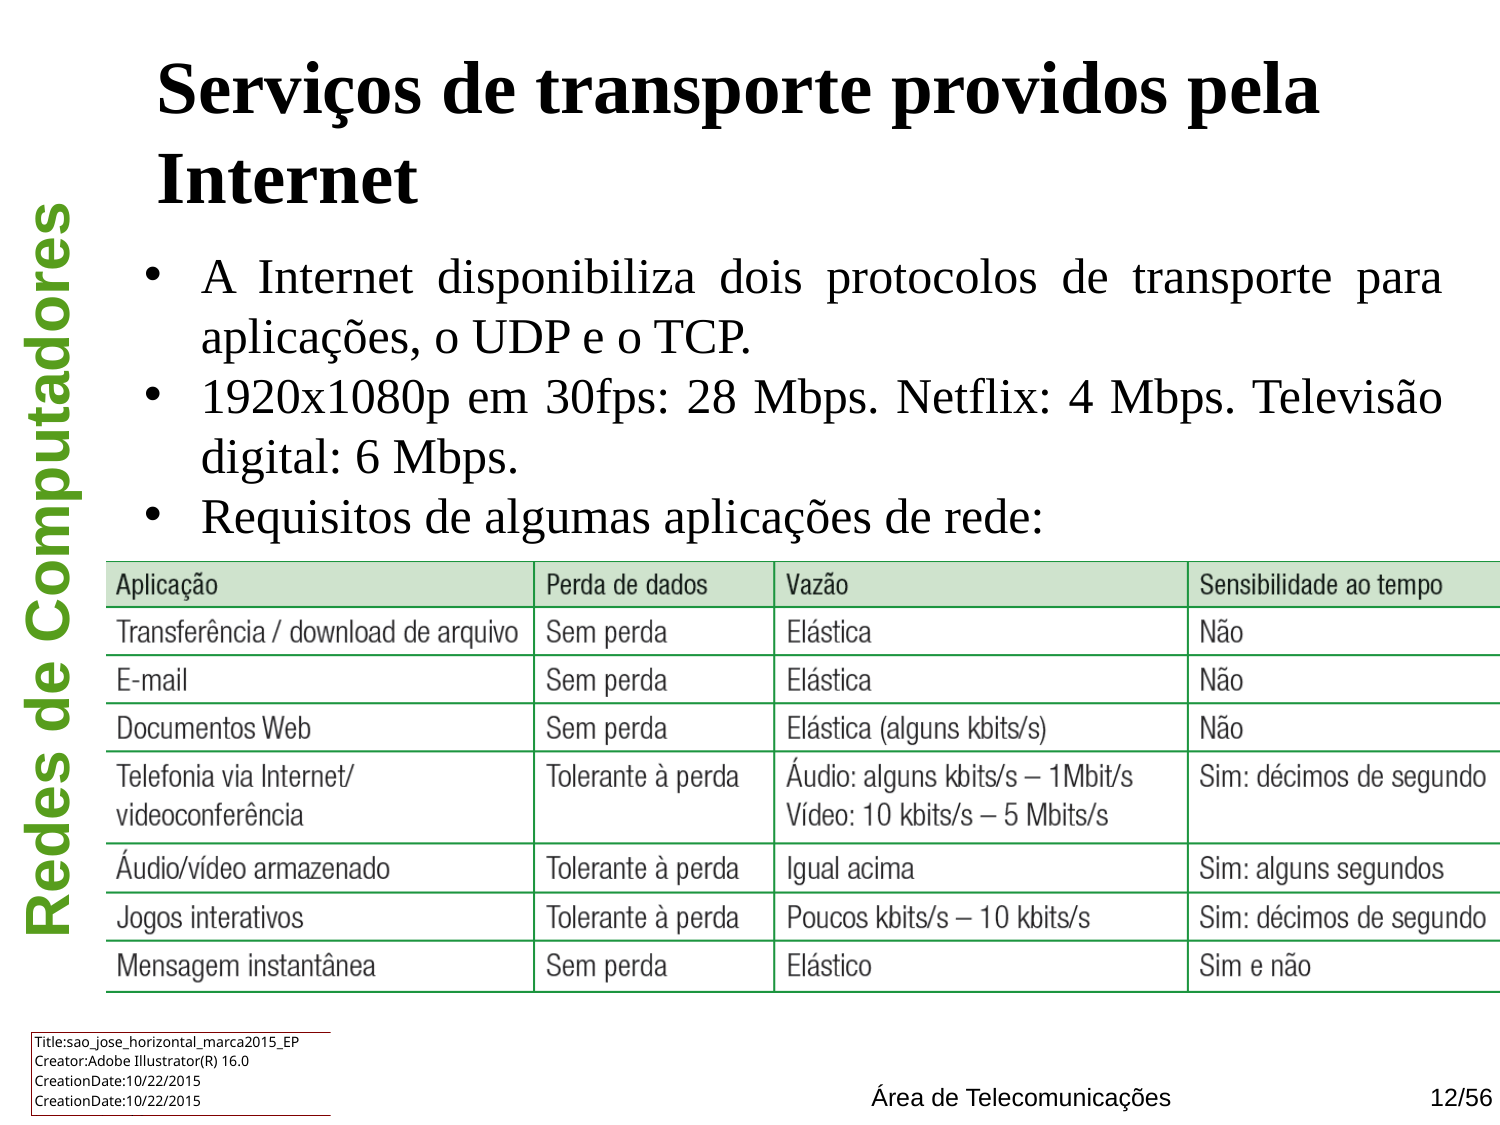

Serviços de transporte providos pela Internet
A Internet disponibiliza dois protocolos de transporte para aplicações, o UDP e o TCP.
1920x1080p em 30fps: 28 Mbps. Netflix: 4 Mbps. Televisão digital: 6 Mbps.
Requisitos de algumas aplicações de rede: